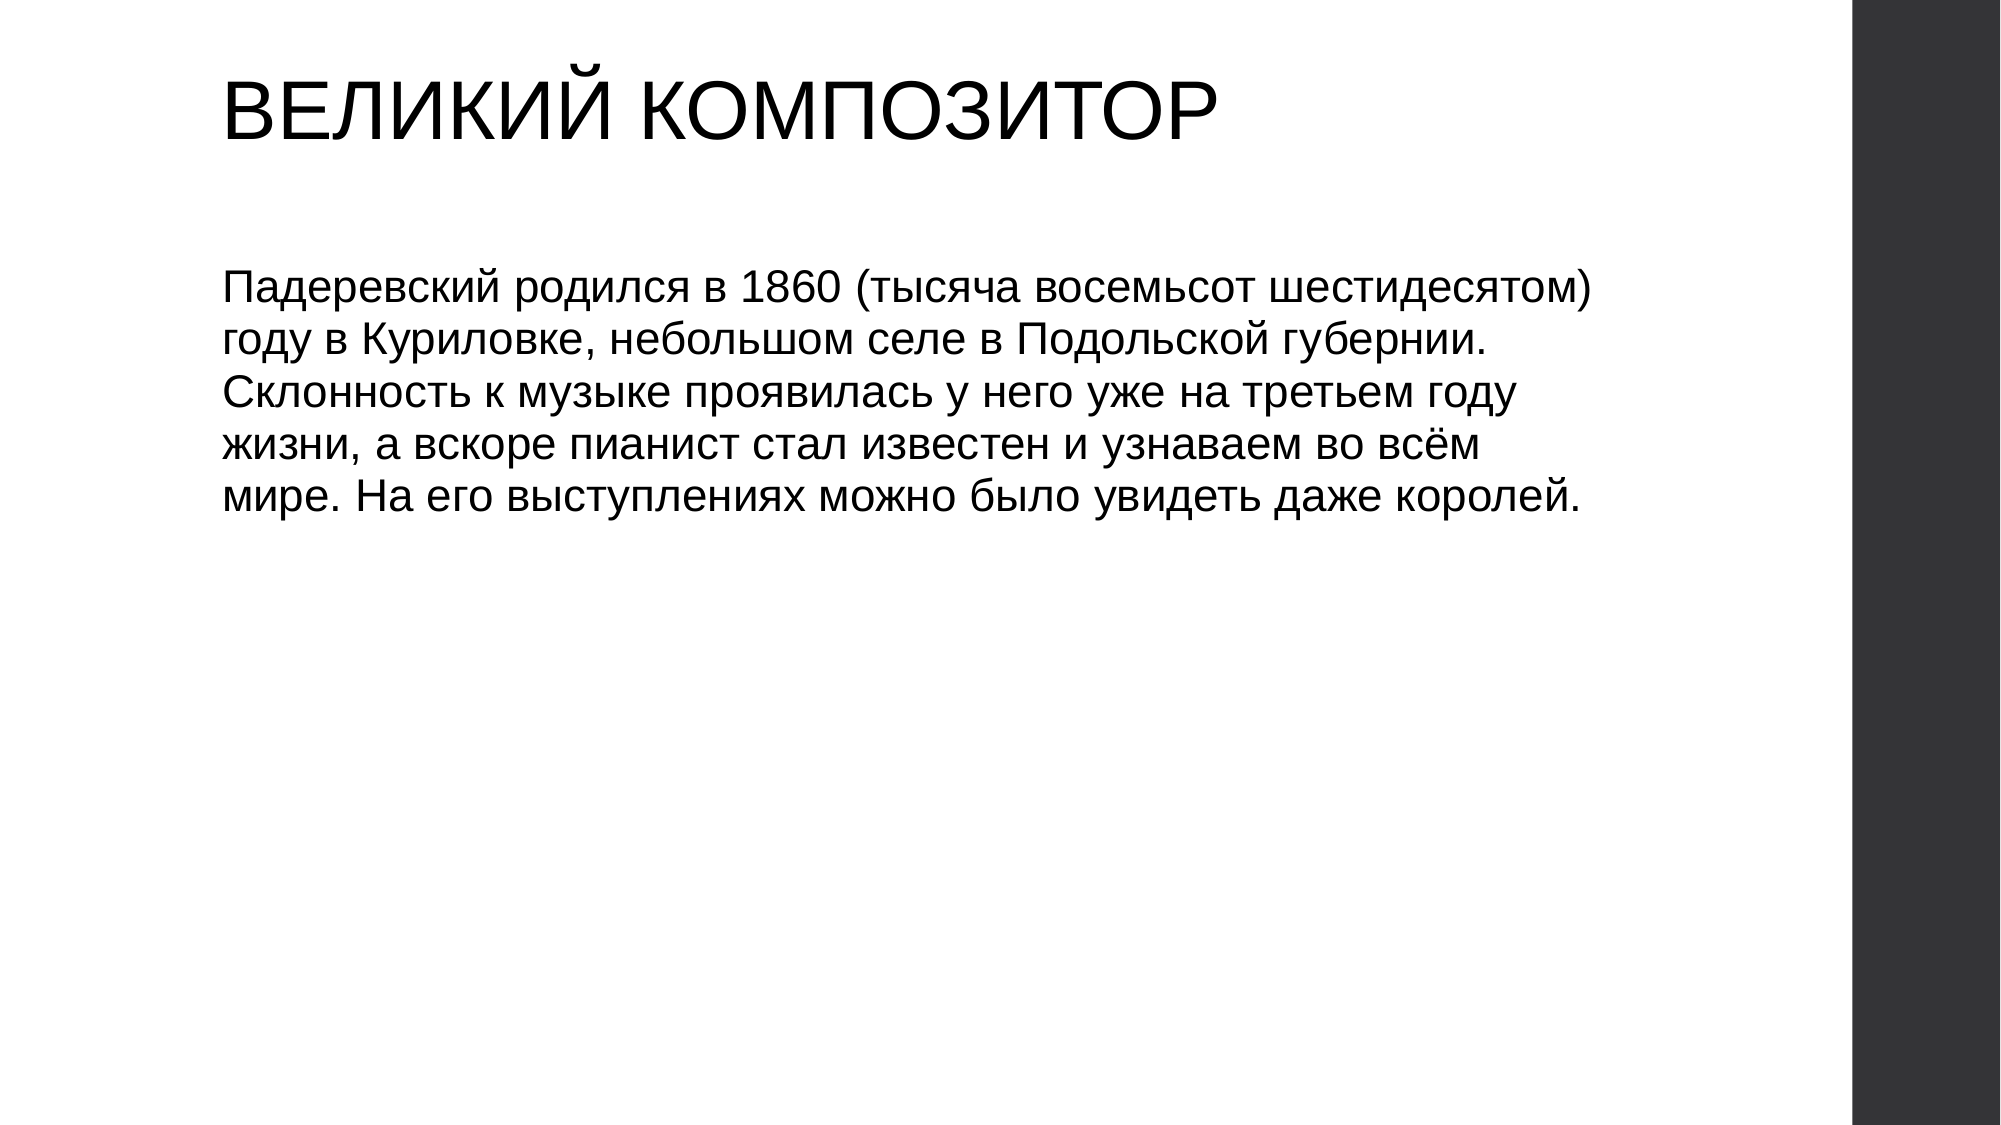

# ВЕЛИКИЙ КОМПОЗИТОР
Падеревский родился в 1860 (тысяча восемьсот шестидесятом) году в Куриловке, небольшом селе в Подольской губернии. Склонность к музыке проявилась у него уже на третьем году жизни, а вскоре пианист стал известен и узнаваем во всём мире. На его выступлениях можно было увидеть даже королей.